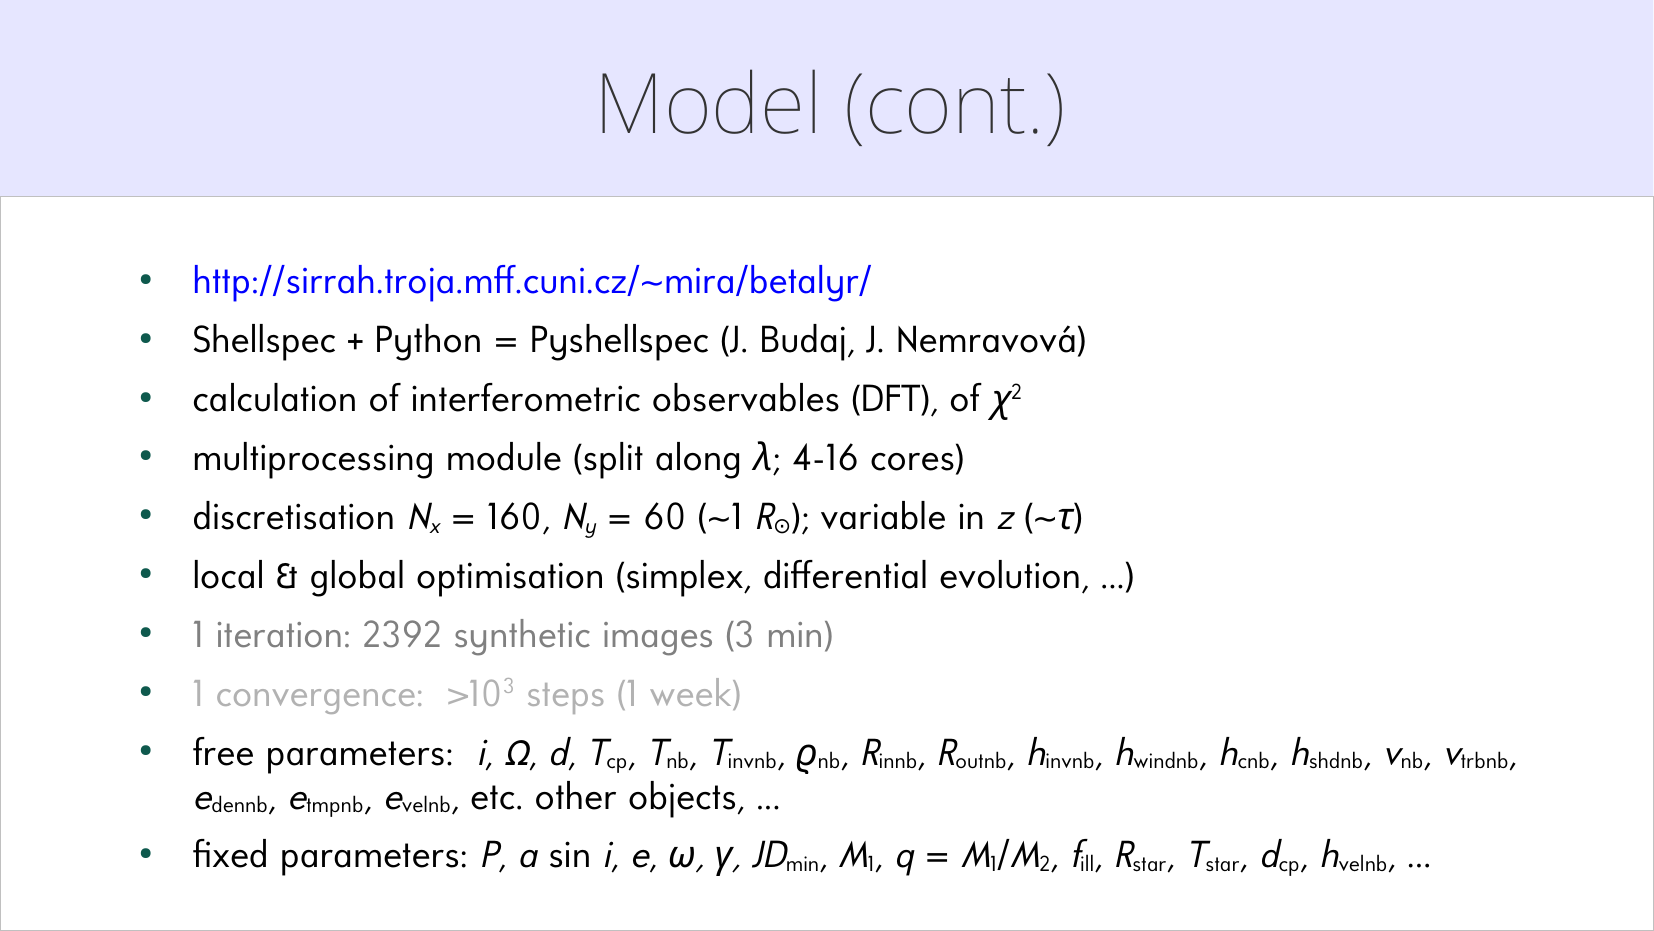

# Model (cont.)
http://sirrah.troja.mff.cuni.cz/~mira/betalyr/
Shellspec + Python = Pyshellspec (J. Budaj, J. Nemravová)
calculation of interferometric observables (DFT), of χ2
multiprocessing module (split along λ; 4-16 cores)
discretisation Nx = 160, Ny = 60 (~1 R⊙); variable in z (~τ)
local & global optimisation (simplex, differential evolution, ...)
1 iteration: 2392 synthetic images (3 min)
1 convergence:  >103 steps (1 week)
free parameters: i, Ω, d, Tcp, Tnb, Tinvnb, ϱnb, Rinnb, Routnb, hinvnb, hwindnb, hcnb, hshdnb, vnb, vtrbnb, edennb, etmpnb, evelnb, etc. other objects, ...
fixed parameters: P, a sin i, e, ω, γ, JDmin, M1, q = M1/M2, fill, Rstar, Tstar, dcp, hvelnb, ...